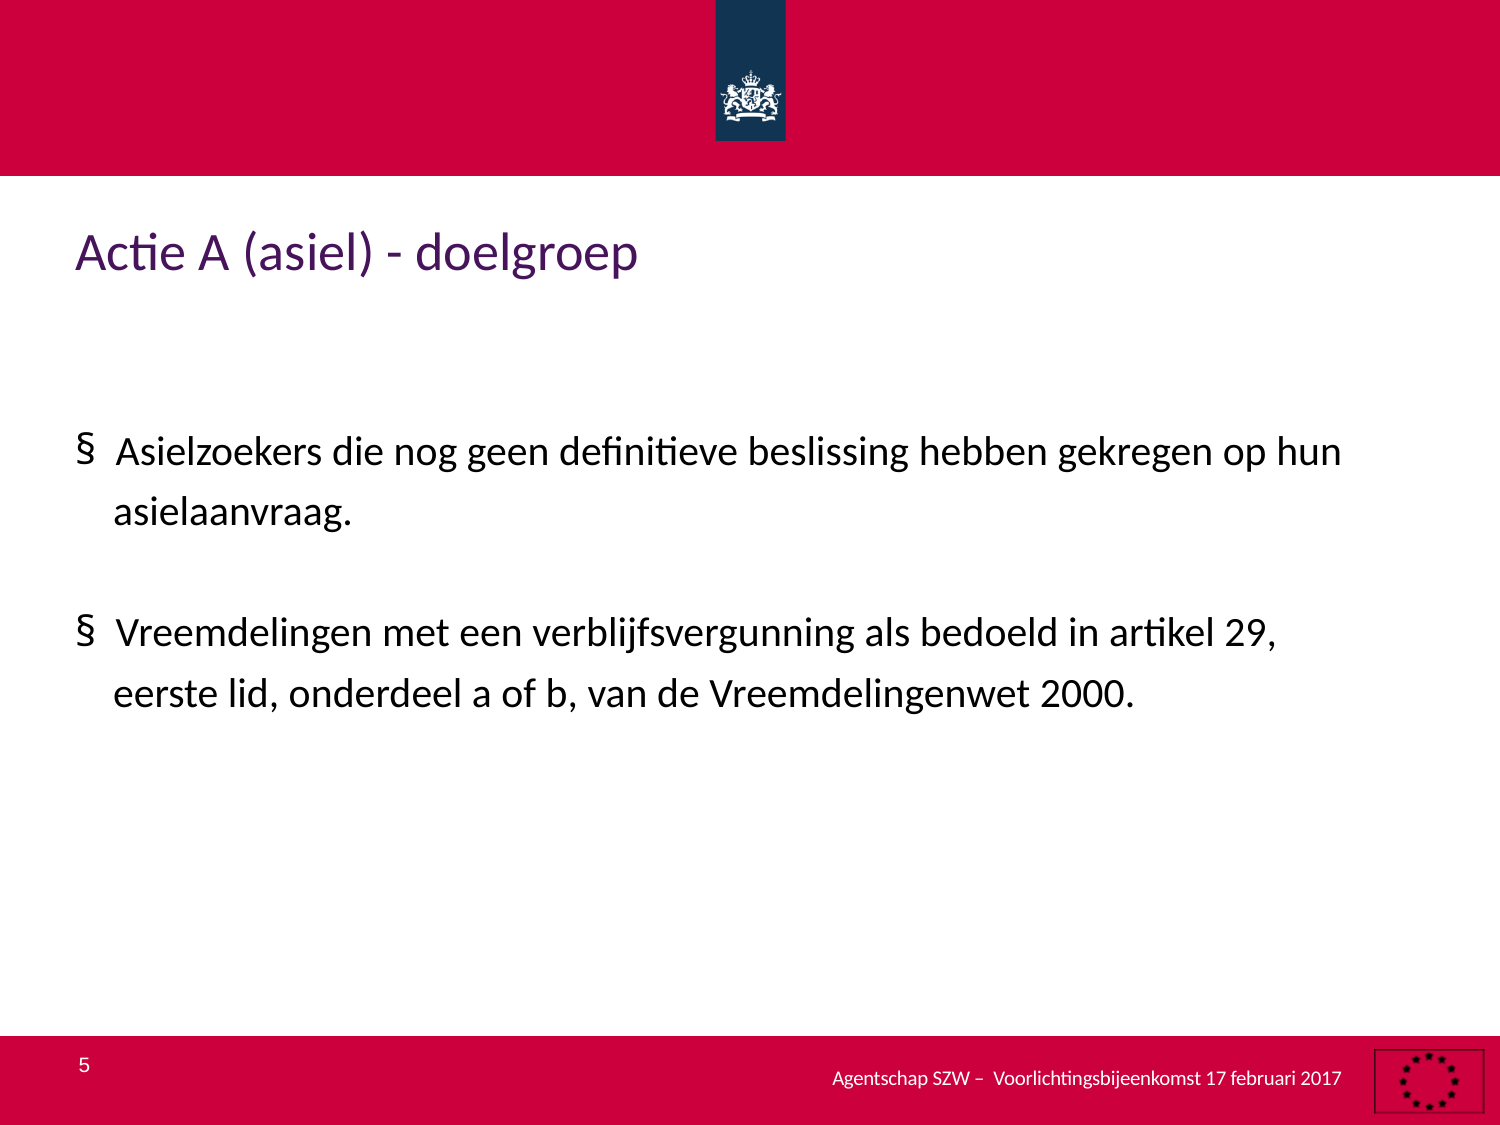

# Actie A (asiel) - doelgroep
 Asielzoekers die nog geen definitieve beslissing hebben gekregen op hun
 asielaanvraag.
 Vreemdelingen met een verblijfsvergunning als bedoeld in artikel 29,
 eerste lid, onderdeel a of b, van de Vreemdelingenwet 2000.
4
Agentschap SZW – Voorlichtingsbijeenkomst 17 februari 2017